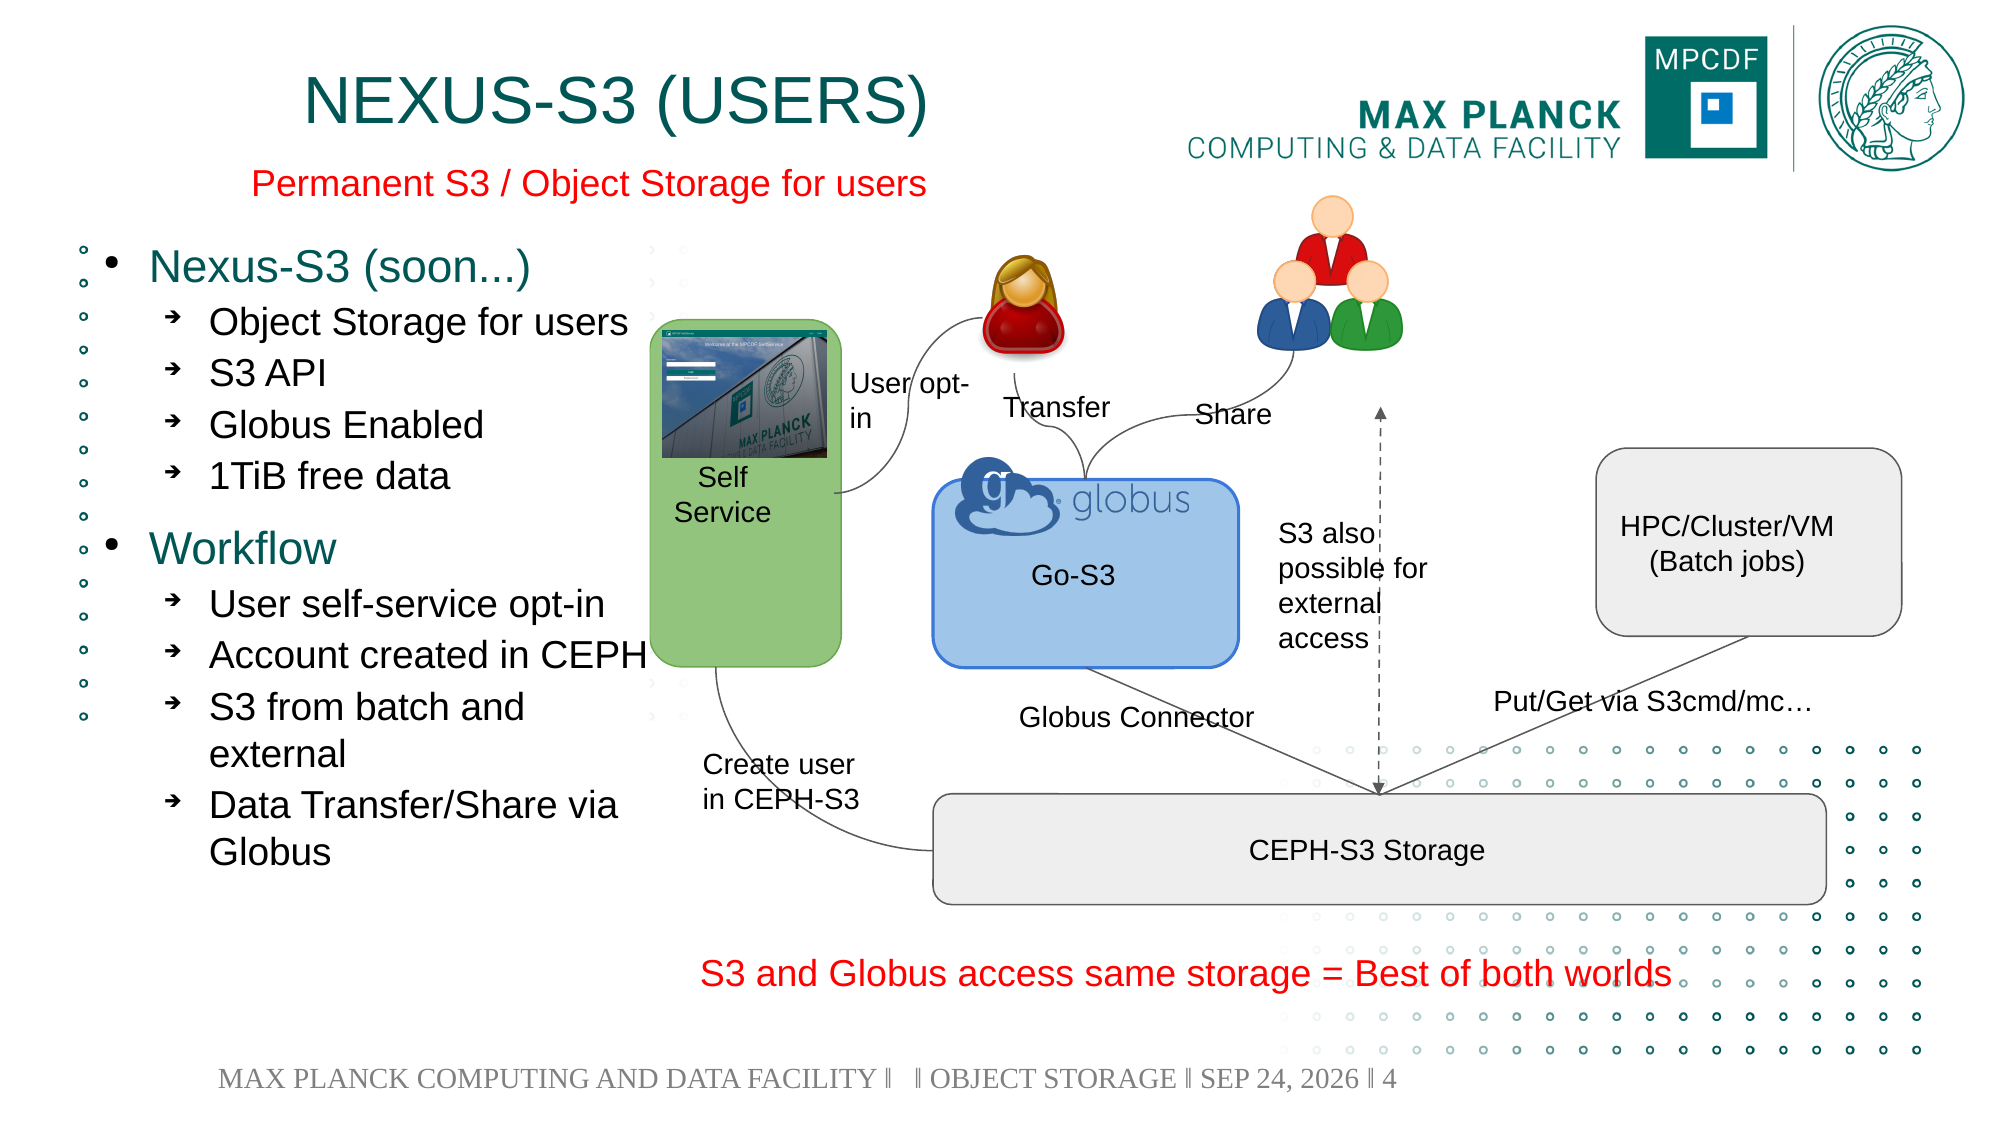

# Nexus-s3 (users)
Permanent S3 / Object Storage for users
Nexus-S3 (soon...)
Object Storage for users
S3 API
Globus Enabled
1TiB free data
Workflow
User self-service opt-in
Account created in CEPH
S3 from batch and external
Data Transfer/Share via Globus
Self
Service
User opt-in
Transfer
Share
HPC/Cluster/VM
(Batch jobs)
	Go-S3
S3 also possible for external access
Put/Get via S3cmd/mc…
Globus Connector
Create user in CEPH-S3
				CEPH-S3 Storage
S3 and Globus access same storage = Best of both worlds
Object Storage